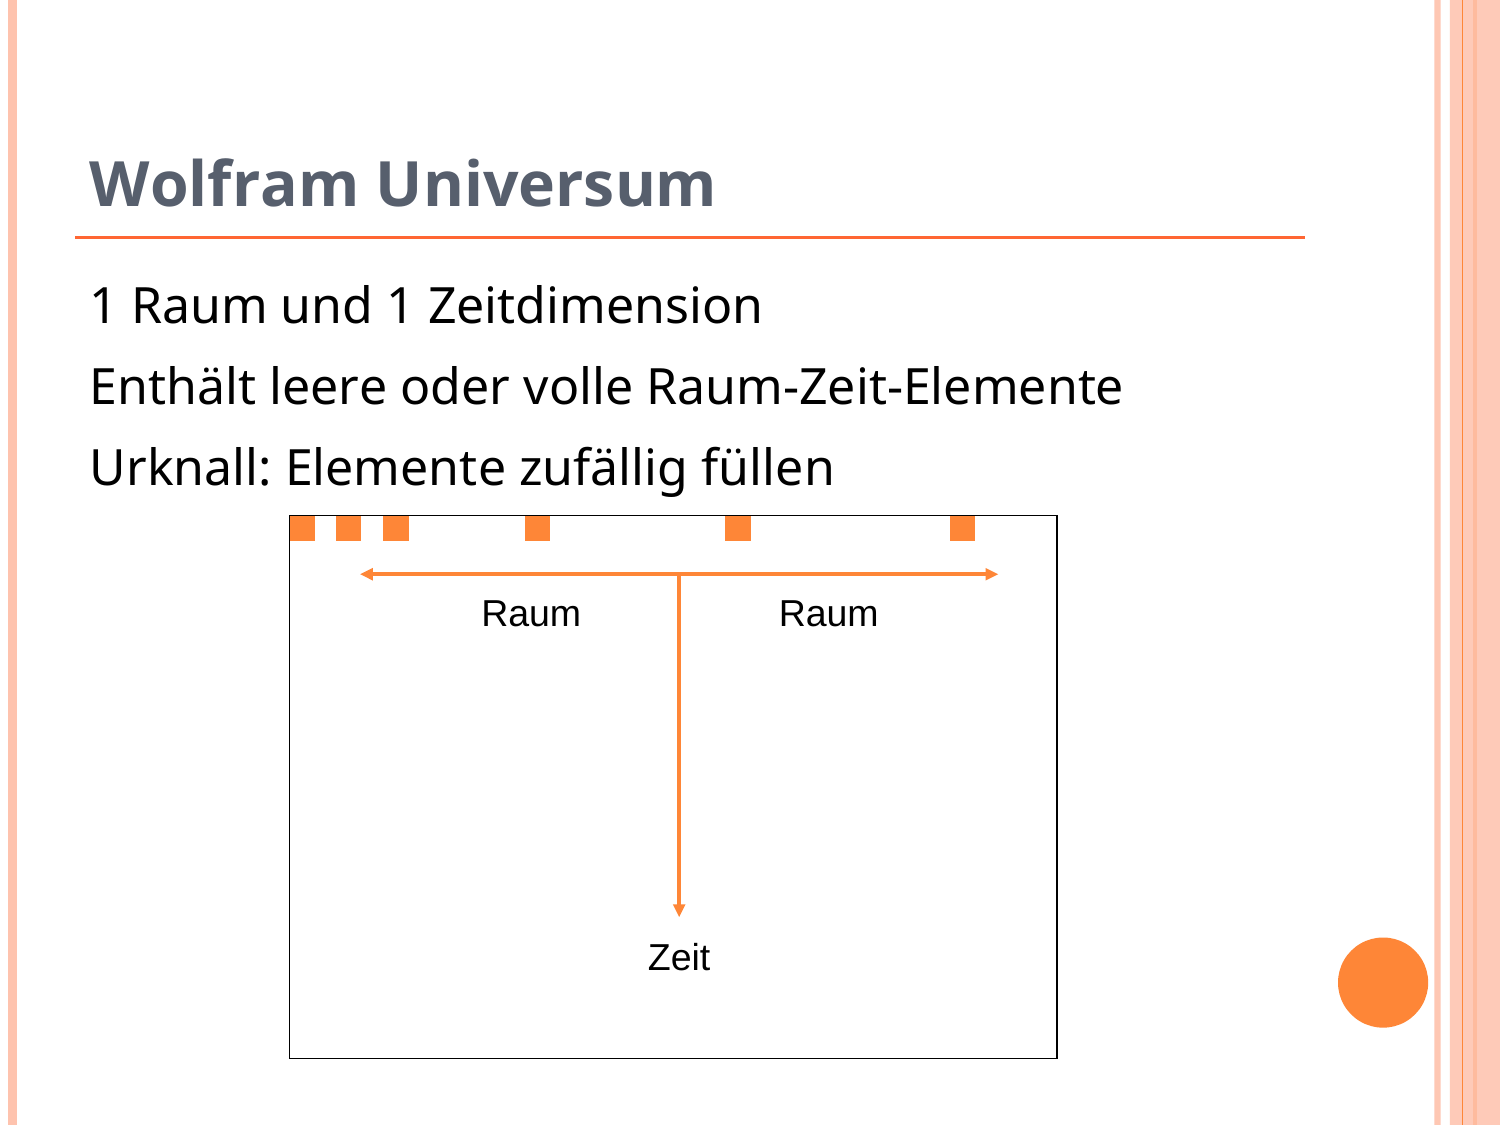

# Wolfram Universum
1 Raum und 1 Zeitdimension
Enthält leere oder volle Raum-Zeit-Elemente
Urknall: Elemente zufällig füllen
Raum
Raum
Zeit